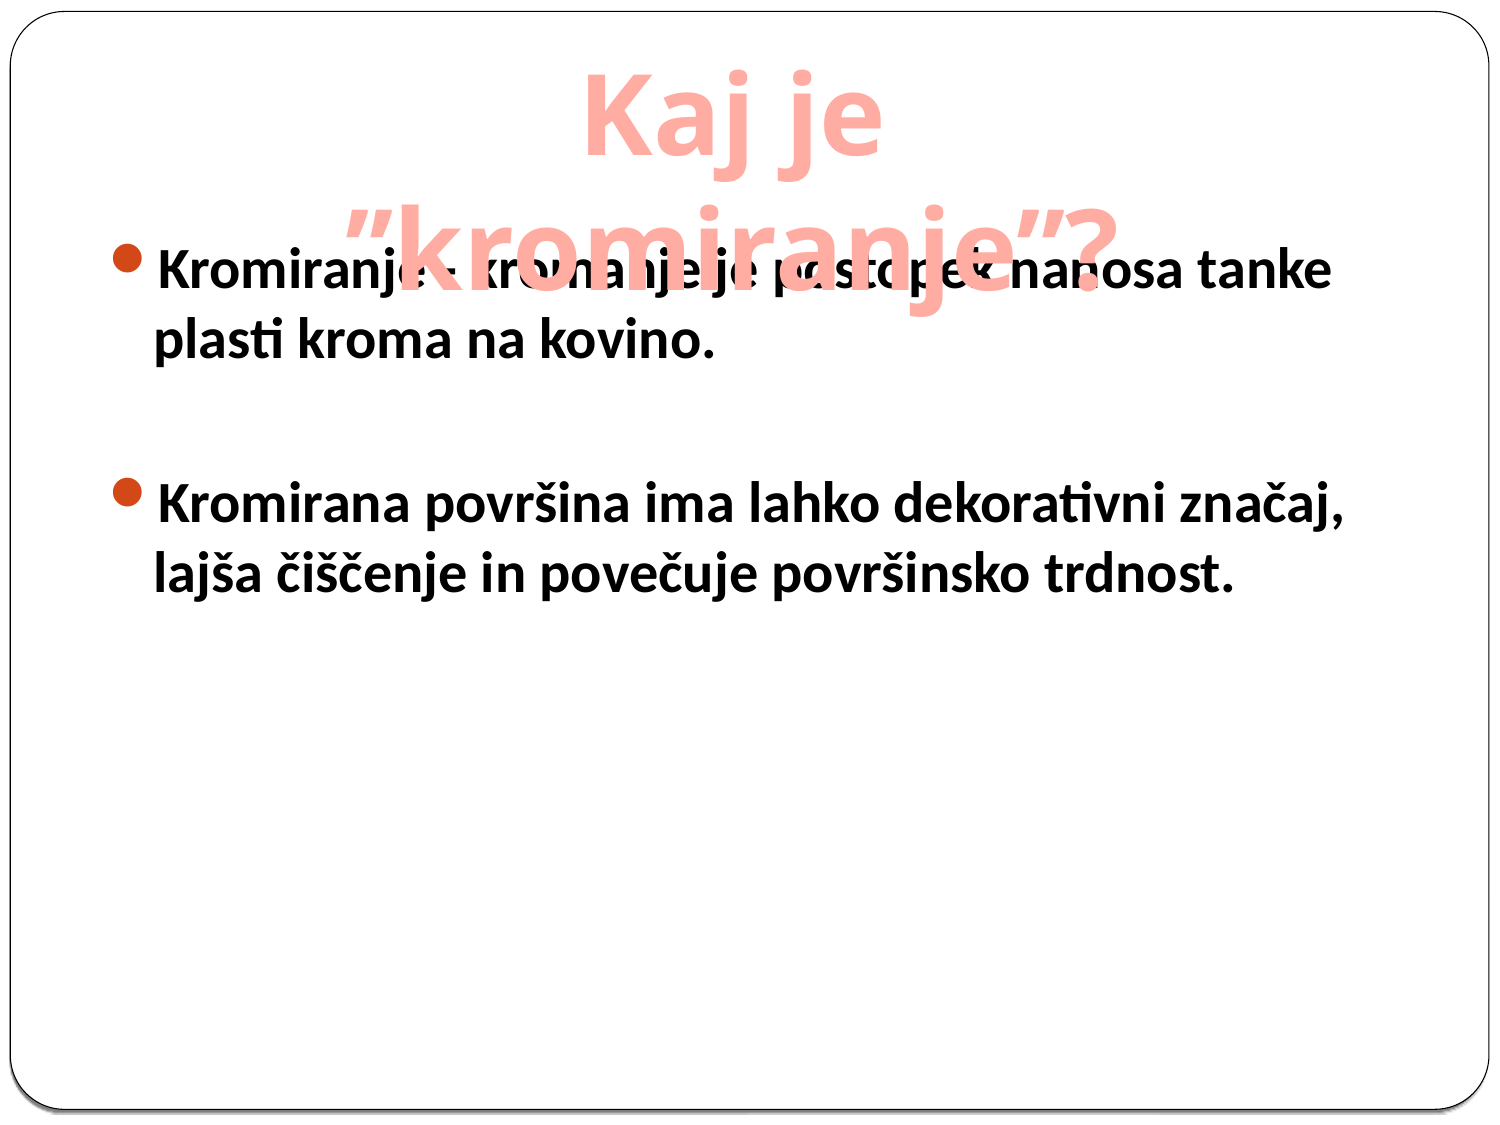

Kaj je ’’kromiranje’’?
# Kromiranje - kromanje je postopek nanosa tanke plasti kroma na kovino.
Kromirana površina ima lahko dekorativni značaj, lajša čiščenje in povečuje površinsko trdnost.